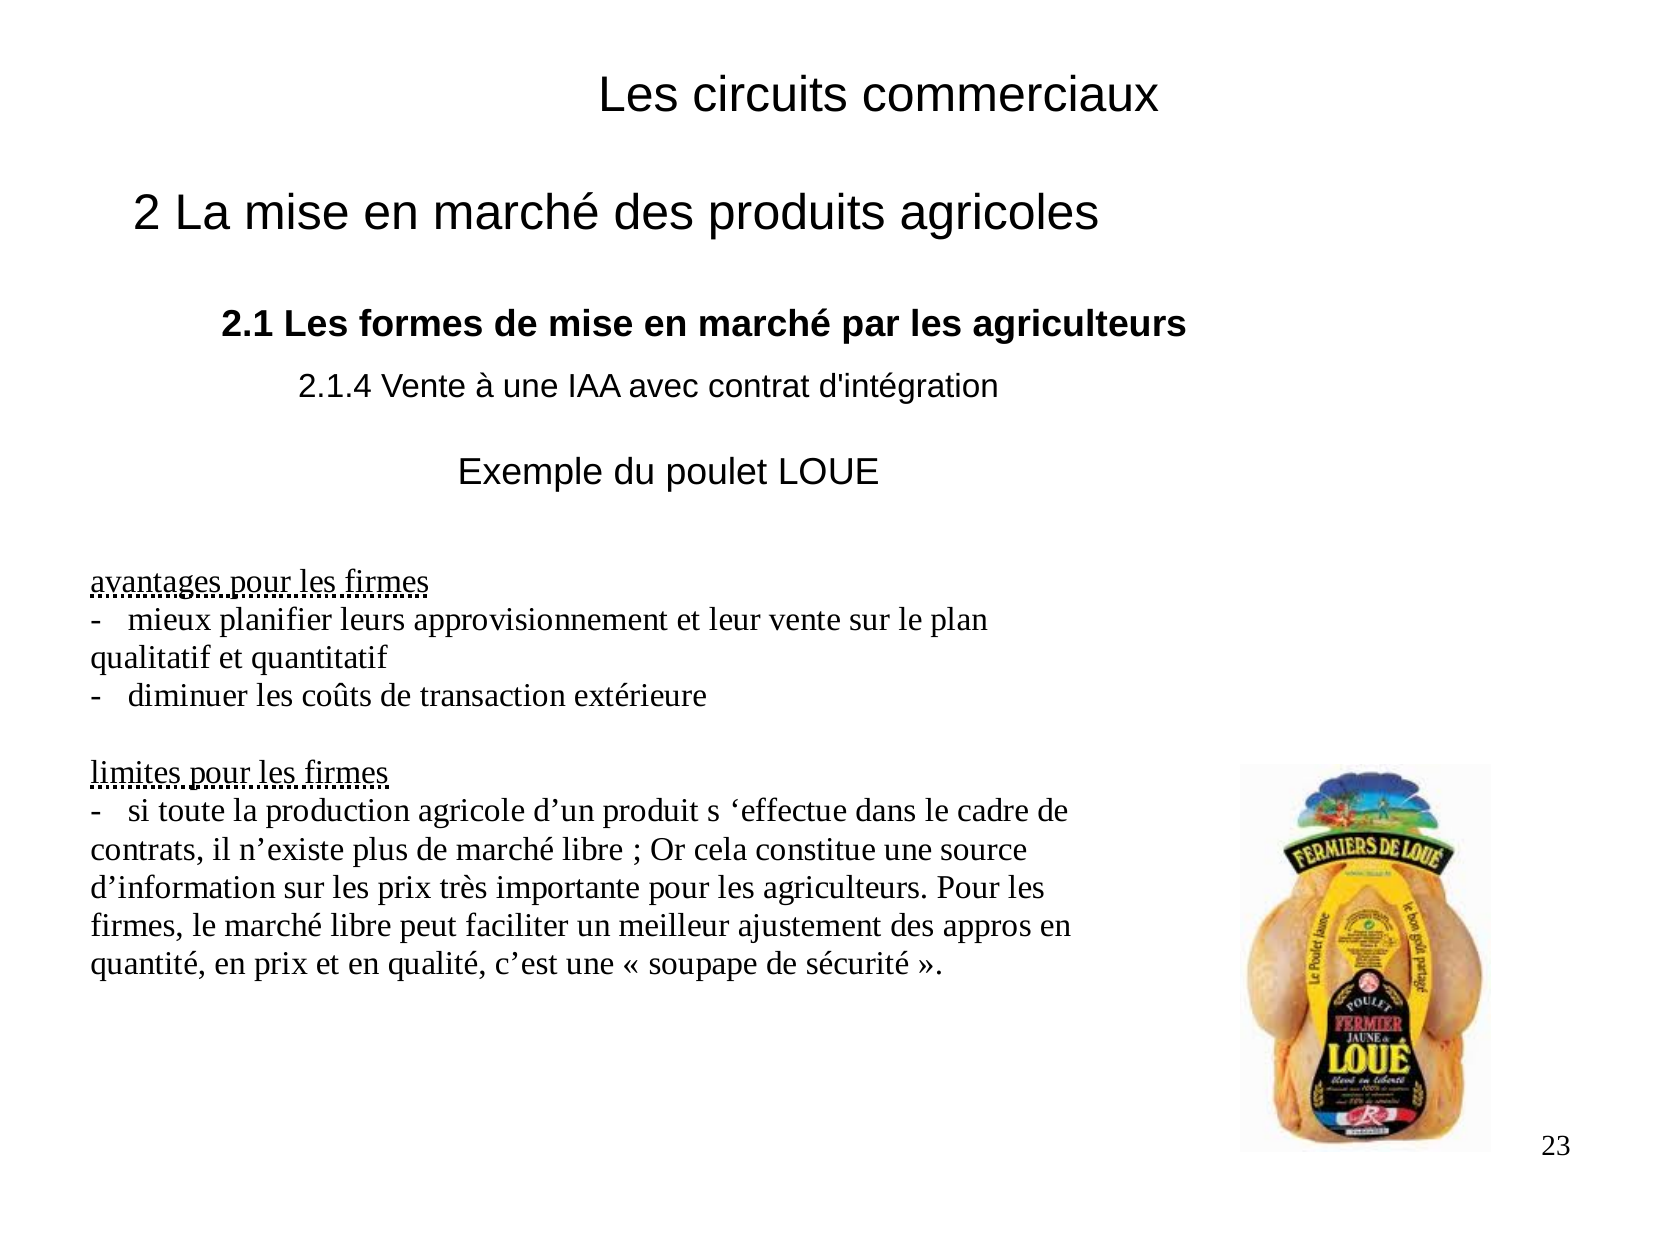

Les circuits commerciaux
2 La mise en marché des produits agricoles
2.1 Les formes de mise en marché par les agriculteurs
2.1.4 Vente à une IAA avec contrat d'intégration
Exemple du poulet LOUE
23